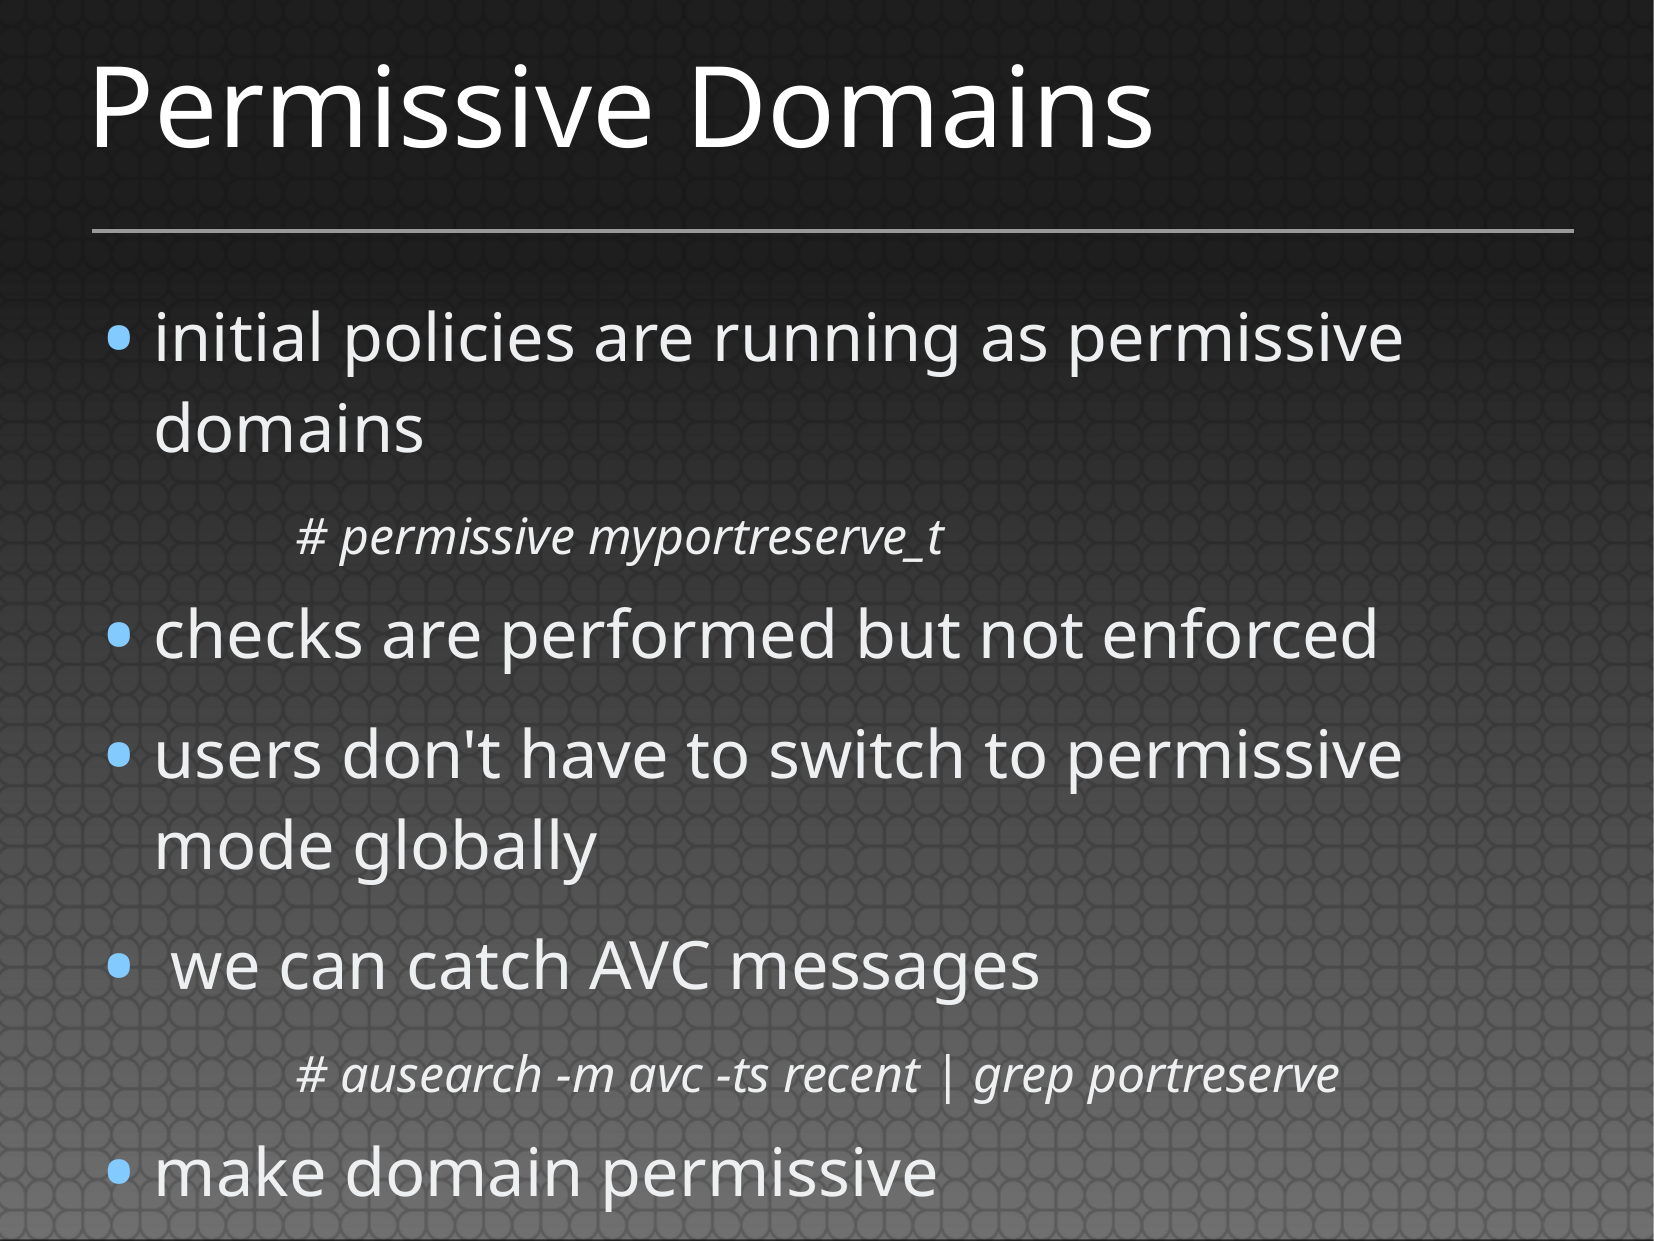

# Permissive Domains
initial policies are running as permissive domains
# permissive myportreserve_t
checks are performed but not enforced
users don't have to switch to permissive mode globally
 we can catch AVC messages
# ausearch -m avc -ts recent | grep portreserve
make domain permissive
# semanage permissive -a httpd_t